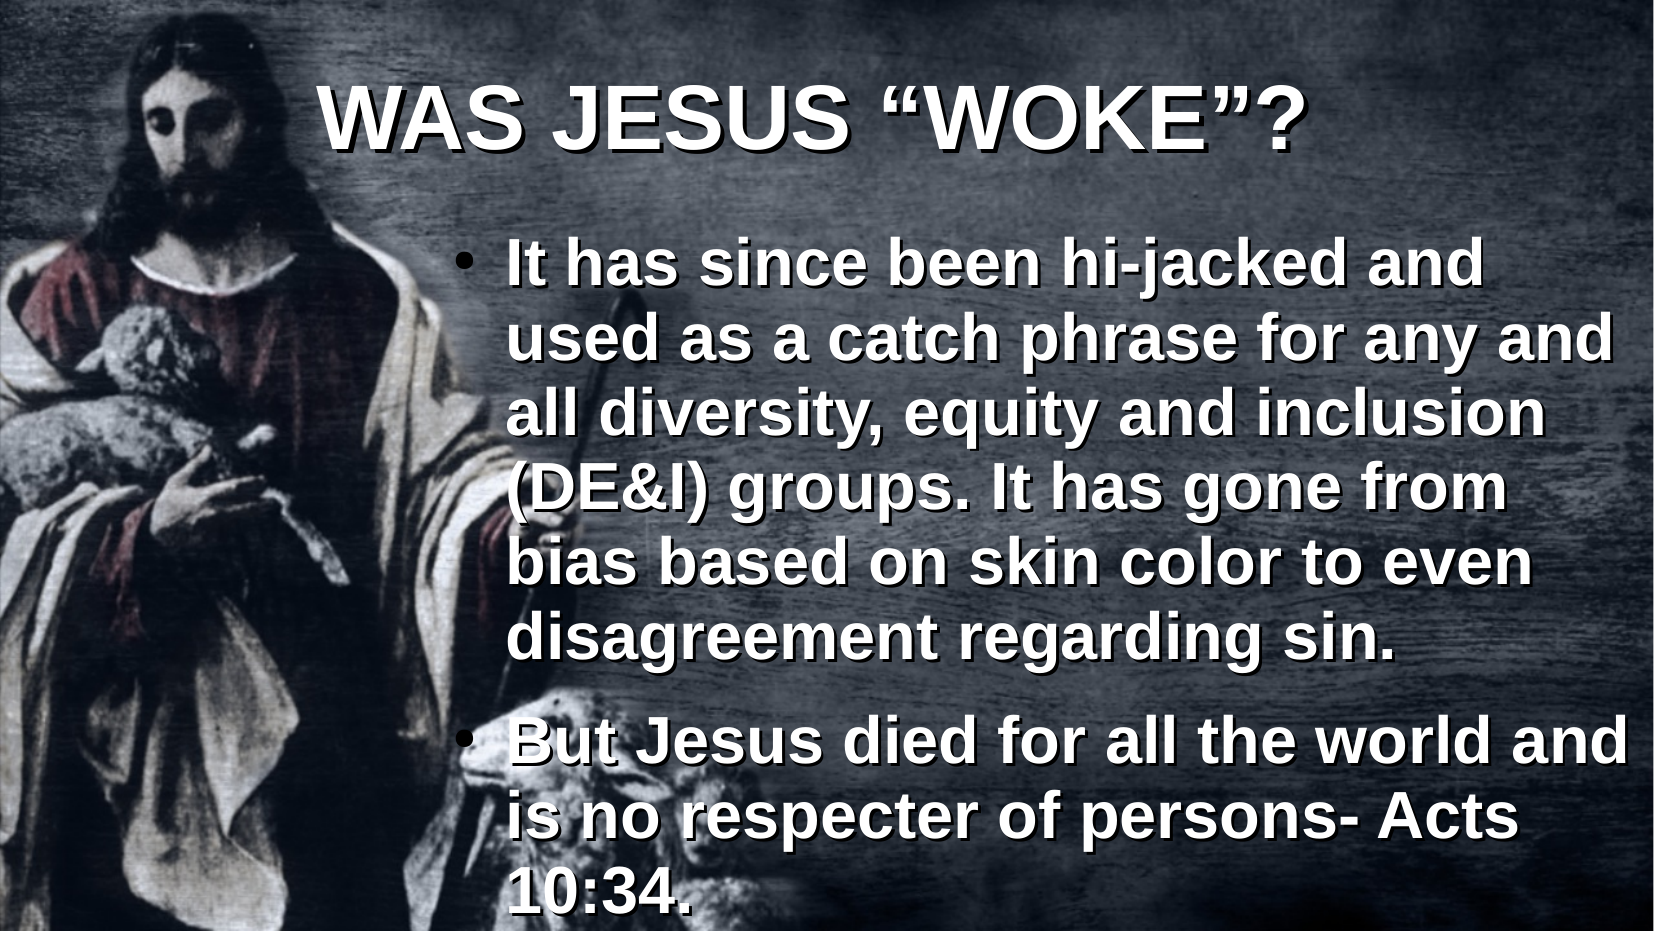

# WAS JESUS “WOKE”?
It has since been hi-jacked and used as a catch phrase for any and all diversity, equity and inclusion (DE&I) groups. It has gone from bias based on skin color to even disagreement regarding sin.
But Jesus died for all the world and is no respecter of persons- Acts 10:34.